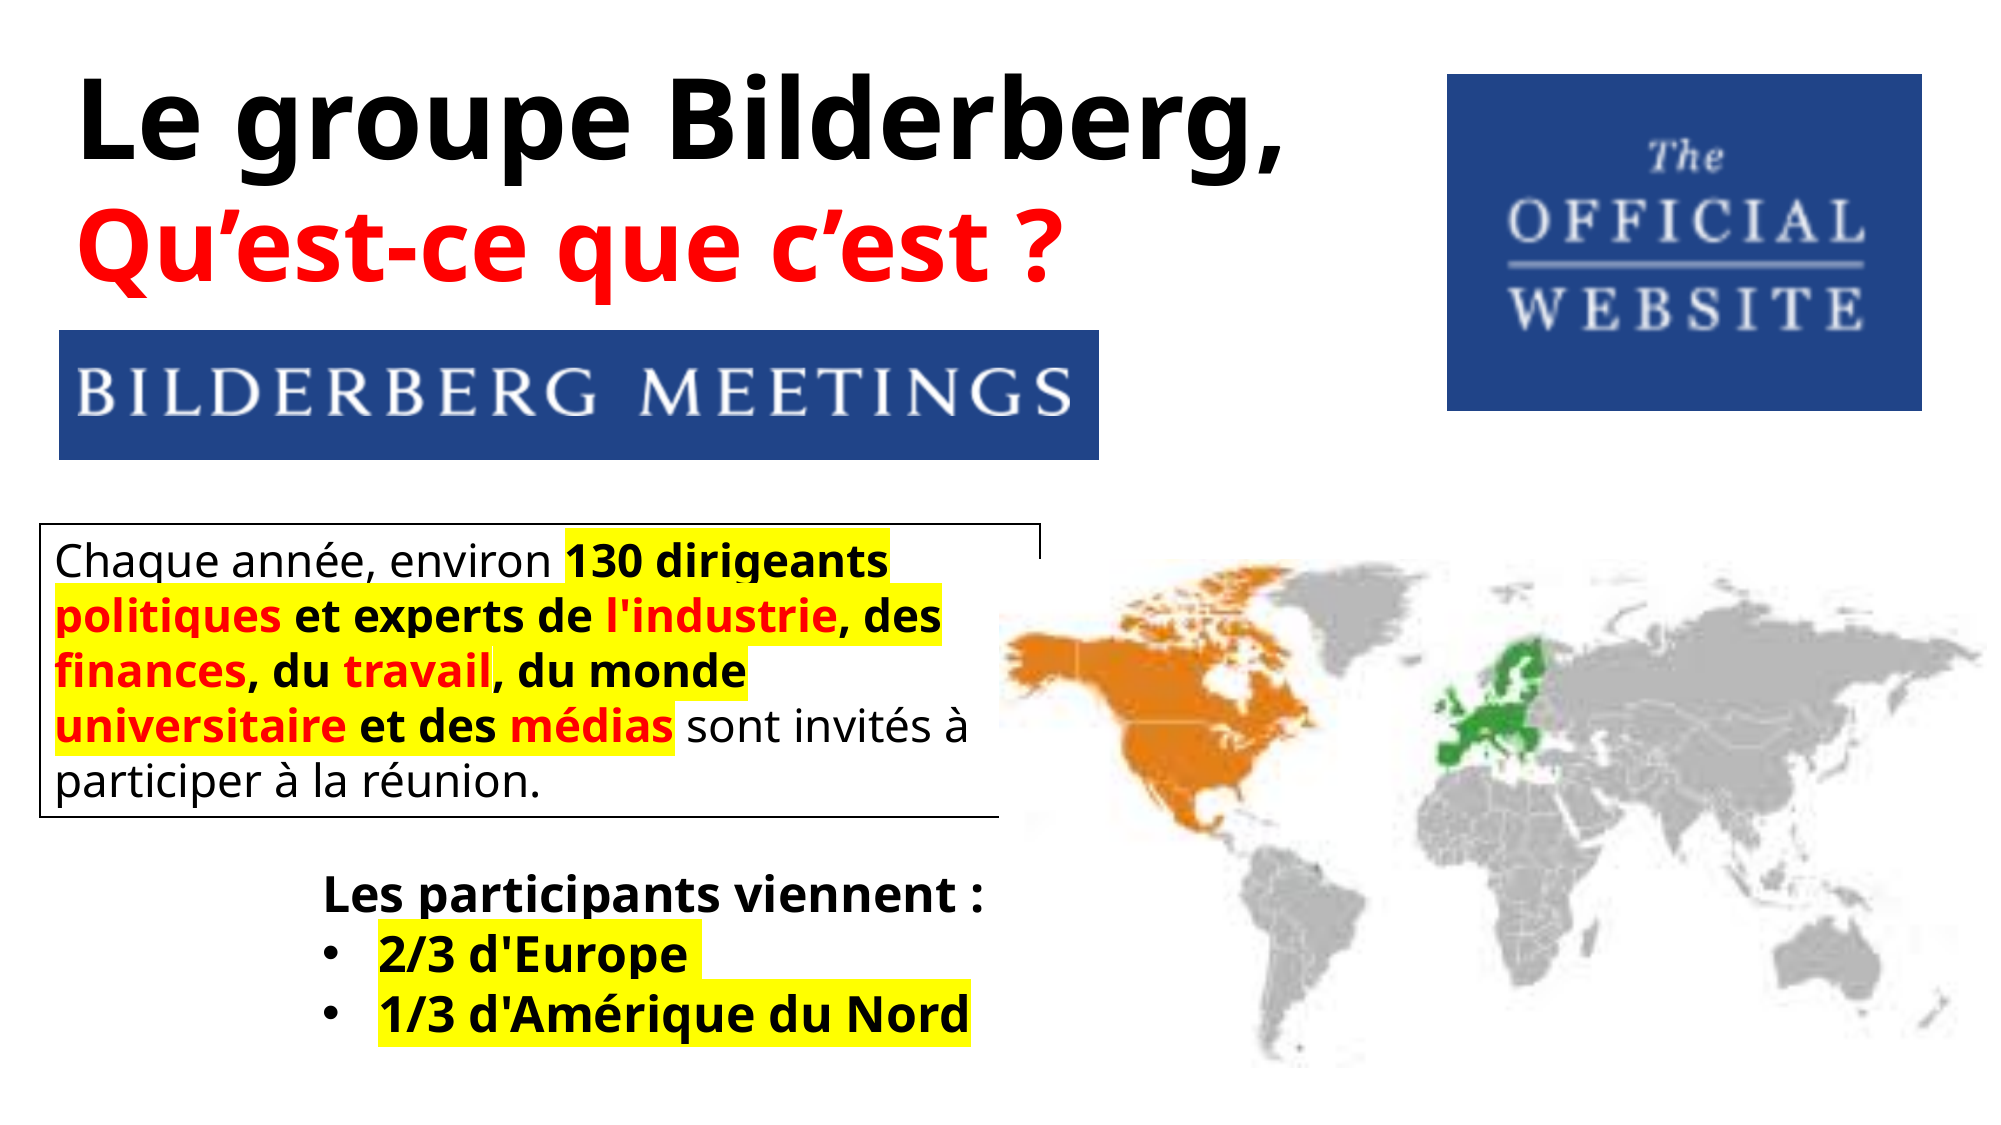

Le groupe Bilderberg,
Qu’est-ce que c’est ?
Chaque année, environ 130 dirigeants politiques et experts de l'industrie, des finances, du travail, du monde universitaire et des médias sont invités à participer à la réunion.
Les participants viennent :
2/3 d'Europe
1/3 d'Amérique du Nord